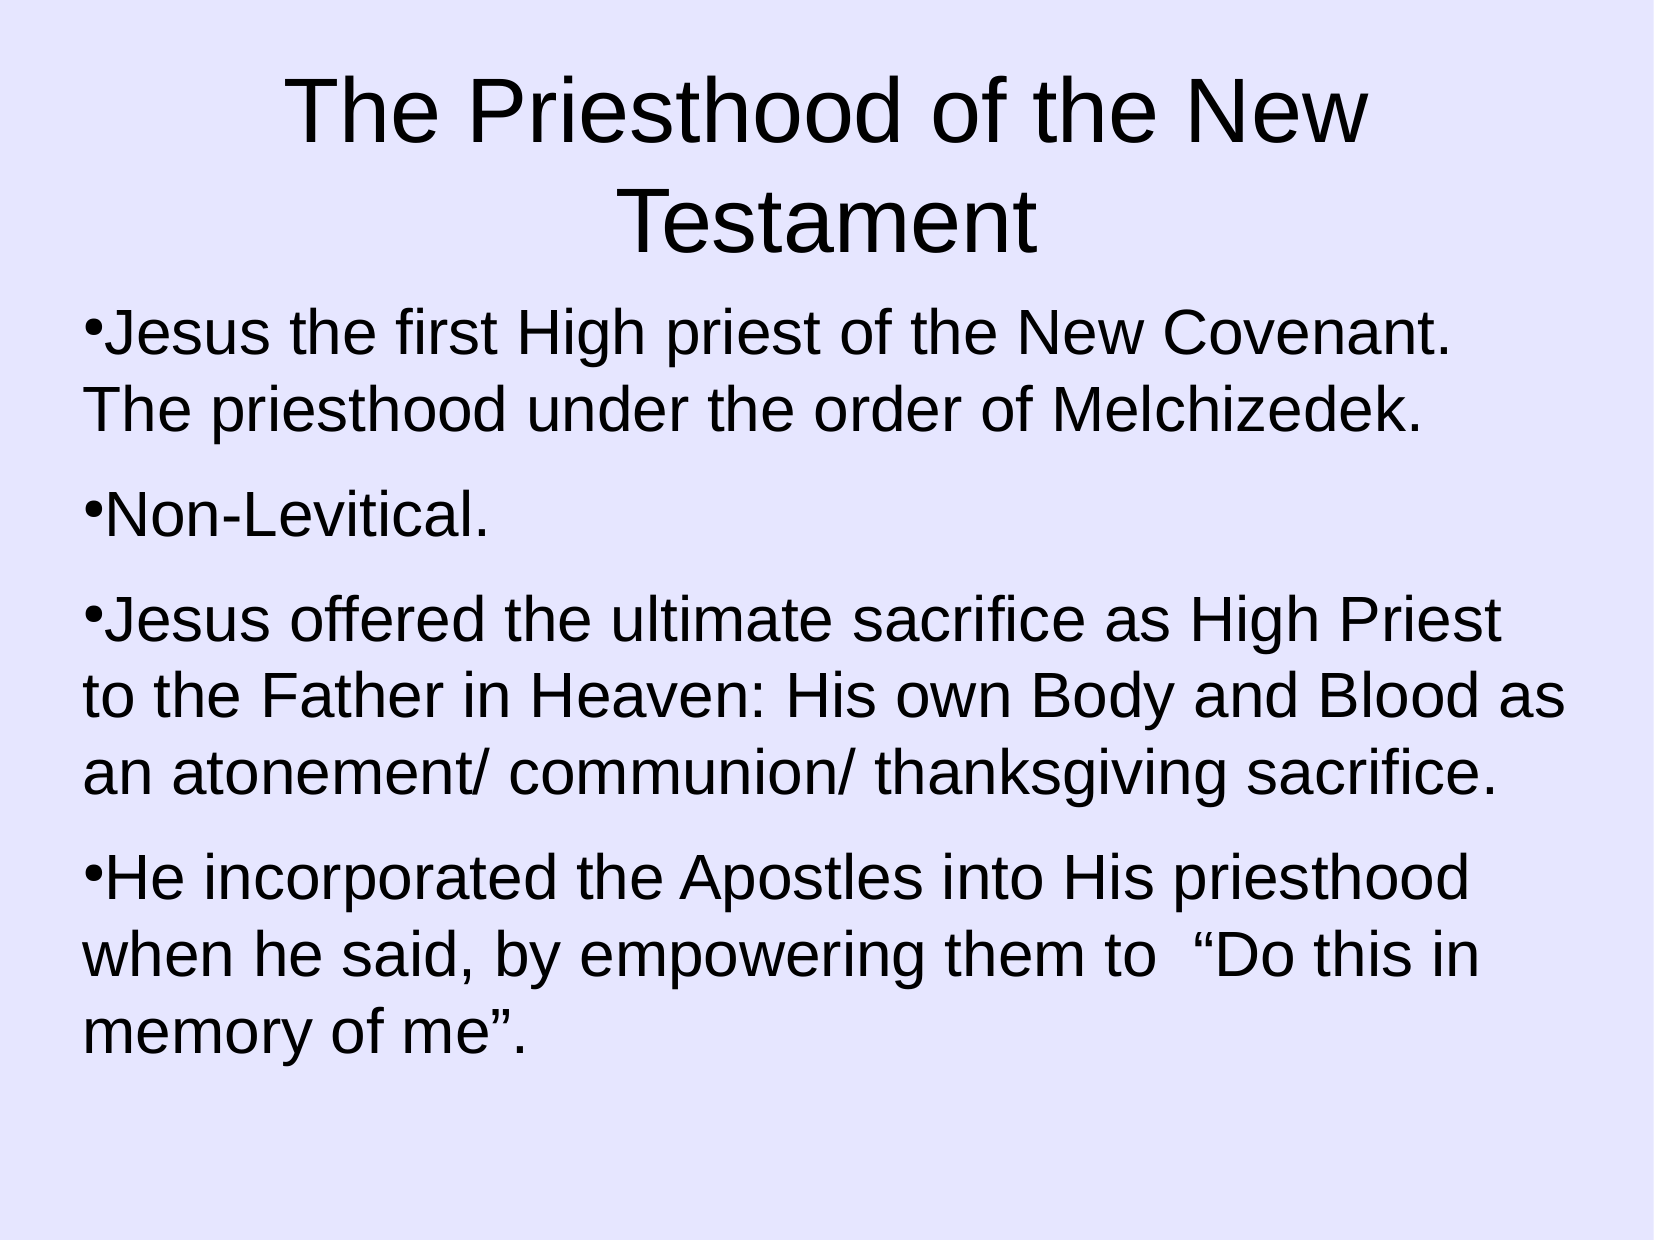

# The Priesthood of the New Testament
Jesus the first High priest of the New Covenant. The priesthood under the order of Melchizedek.
Non-Levitical.
Jesus offered the ultimate sacrifice as High Priest to the Father in Heaven: His own Body and Blood as an atonement/ communion/ thanksgiving sacrifice.
He incorporated the Apostles into His priesthood when he said, by empowering them to “Do this in memory of me”.